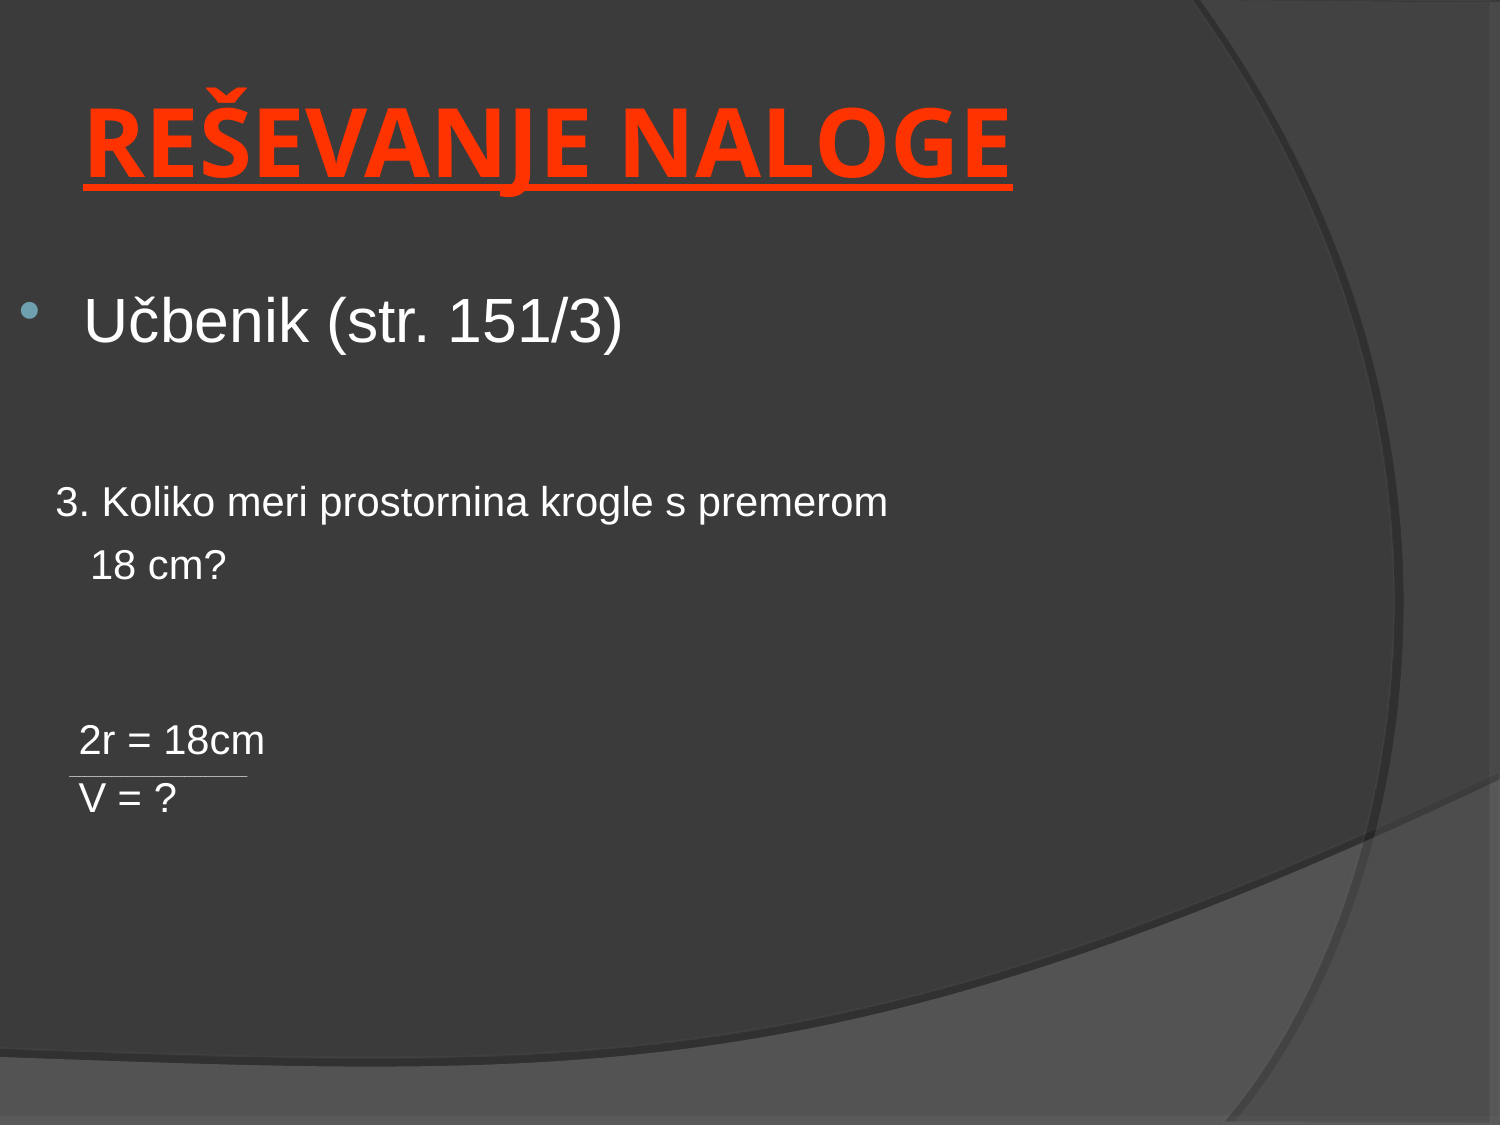

# REŠEVANJE NALOGE
Učbenik (str. 151/3)
 3. Koliko meri prostornina krogle s premerom
 18 cm?
 2r = 18cm
 V = ?
__________________________________